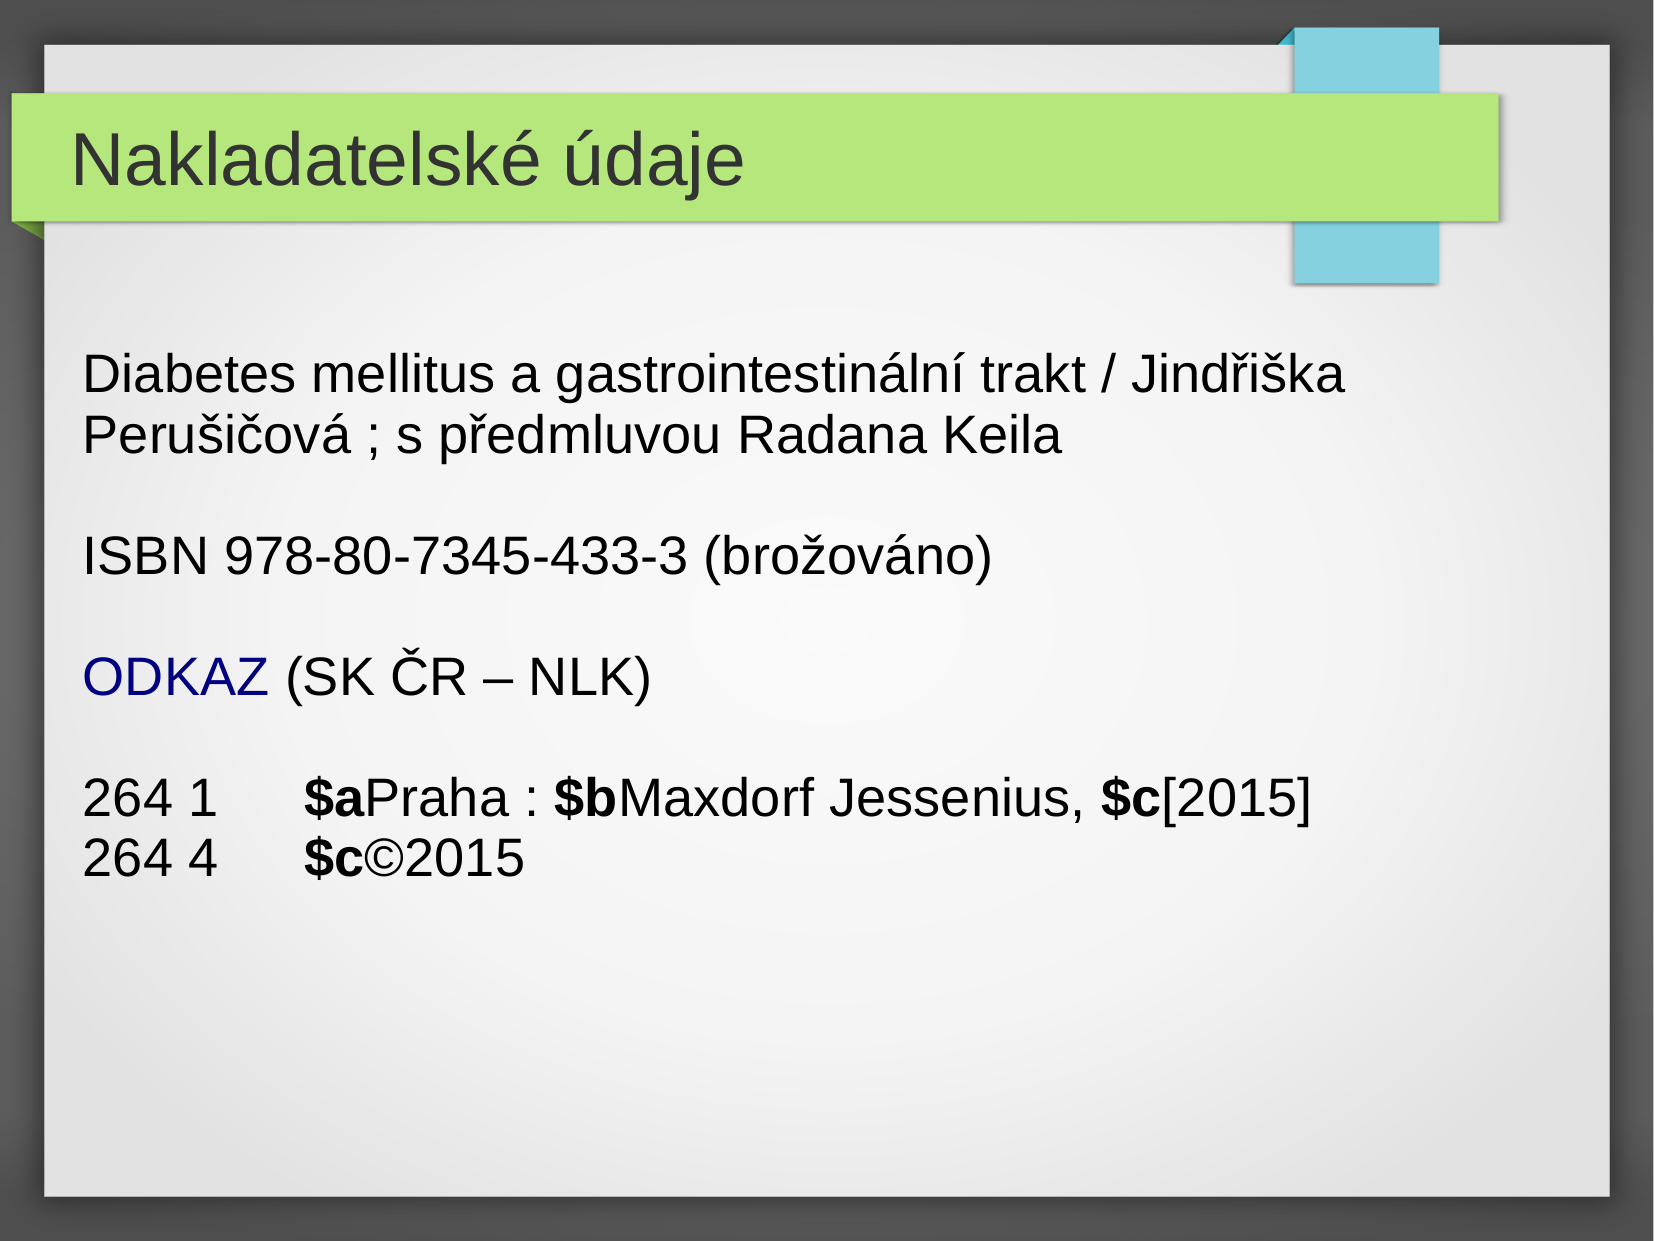

# Nakladatelské údaje
Diabetes mellitus a gastrointestinální trakt / Jindřiška Perušičová ; s předmluvou Radana Keila
ISBN 978-80-7345-433-3 (brožováno)
ODKAZ (SK ČR – NLK)
264 1 	$aPraha : $bMaxdorf Jessenius, $c[2015]
264 4 	$c©2015